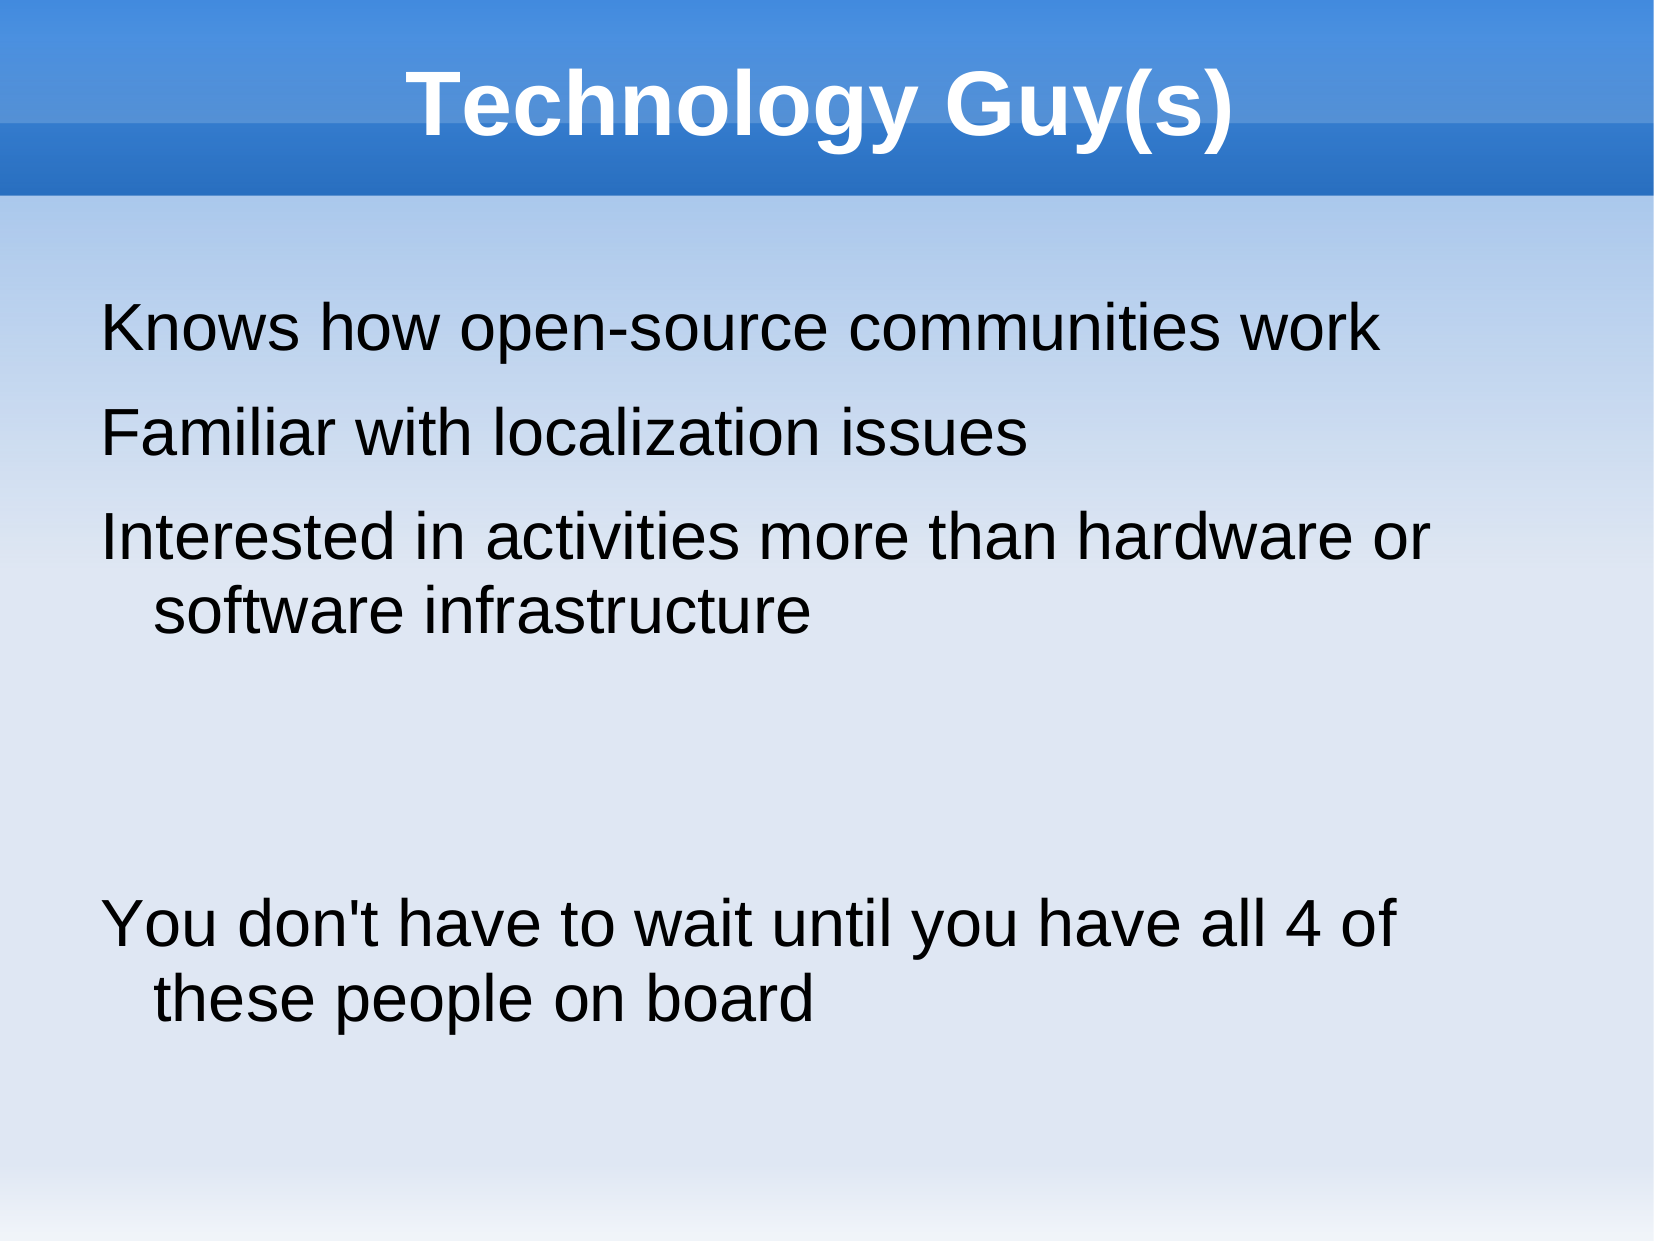

# Technology Guy(s)
Knows how open-source communities work
Familiar with localization issues
Interested in activities more than hardware or software infrastructure
You don't have to wait until you have all 4 of these people on board